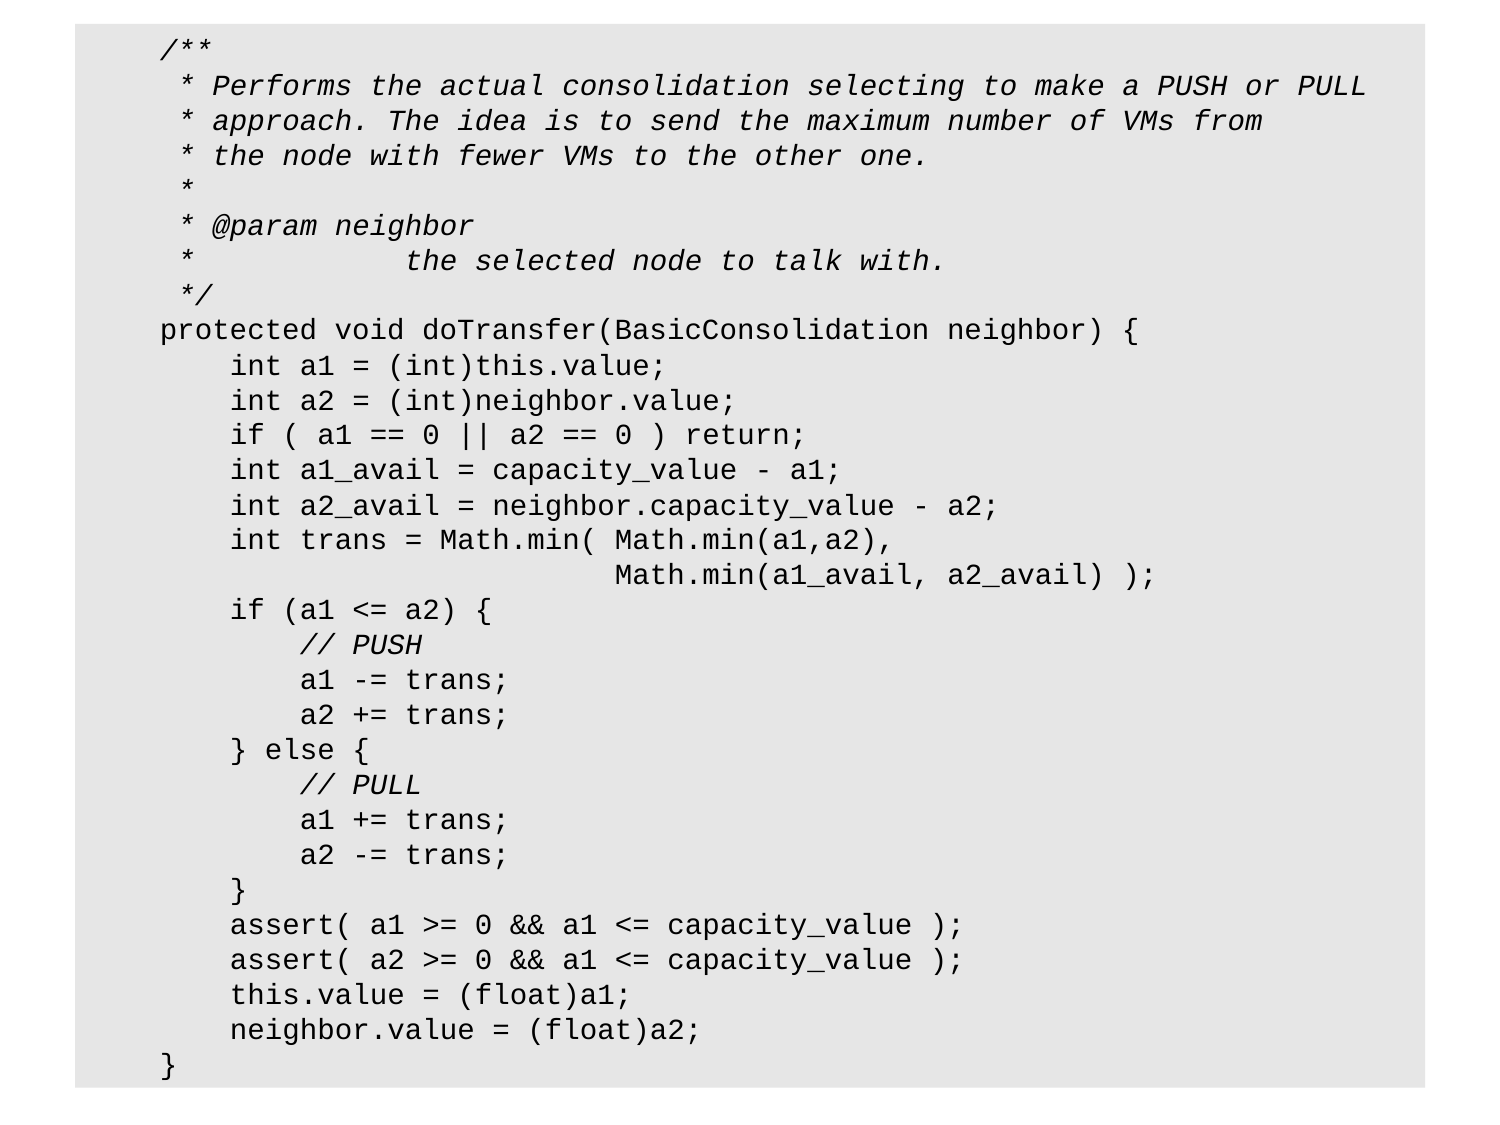

/**
 * Performs the actual consolidation selecting to make a PUSH or PULL
 * approach. The idea is to send the maximum number of VMs from
 * the node with fewer VMs to the other one.
 *
 * @param neighbor
 * the selected node to talk with.
 */
 protected void doTransfer(BasicConsolidation neighbor) {
 int a1 = (int)this.value;
 int a2 = (int)neighbor.value;
 if ( a1 == 0 || a2 == 0 ) return;
 int a1_avail = capacity_value - a1;
 int a2_avail = neighbor.capacity_value - a2;
 int trans = Math.min( Math.min(a1,a2),
 Math.min(a1_avail, a2_avail) );
 if (a1 <= a2) {
 // PUSH
 a1 -= trans;
 a2 += trans;
 } else {
 // PULL
 a1 += trans;
 a2 -= trans;
 }
 assert( a1 >= 0 && a1 <= capacity_value );
 assert( a2 >= 0 && a1 <= capacity_value );
 this.value = (float)a1;
 neighbor.value = (float)a2;
 }
33